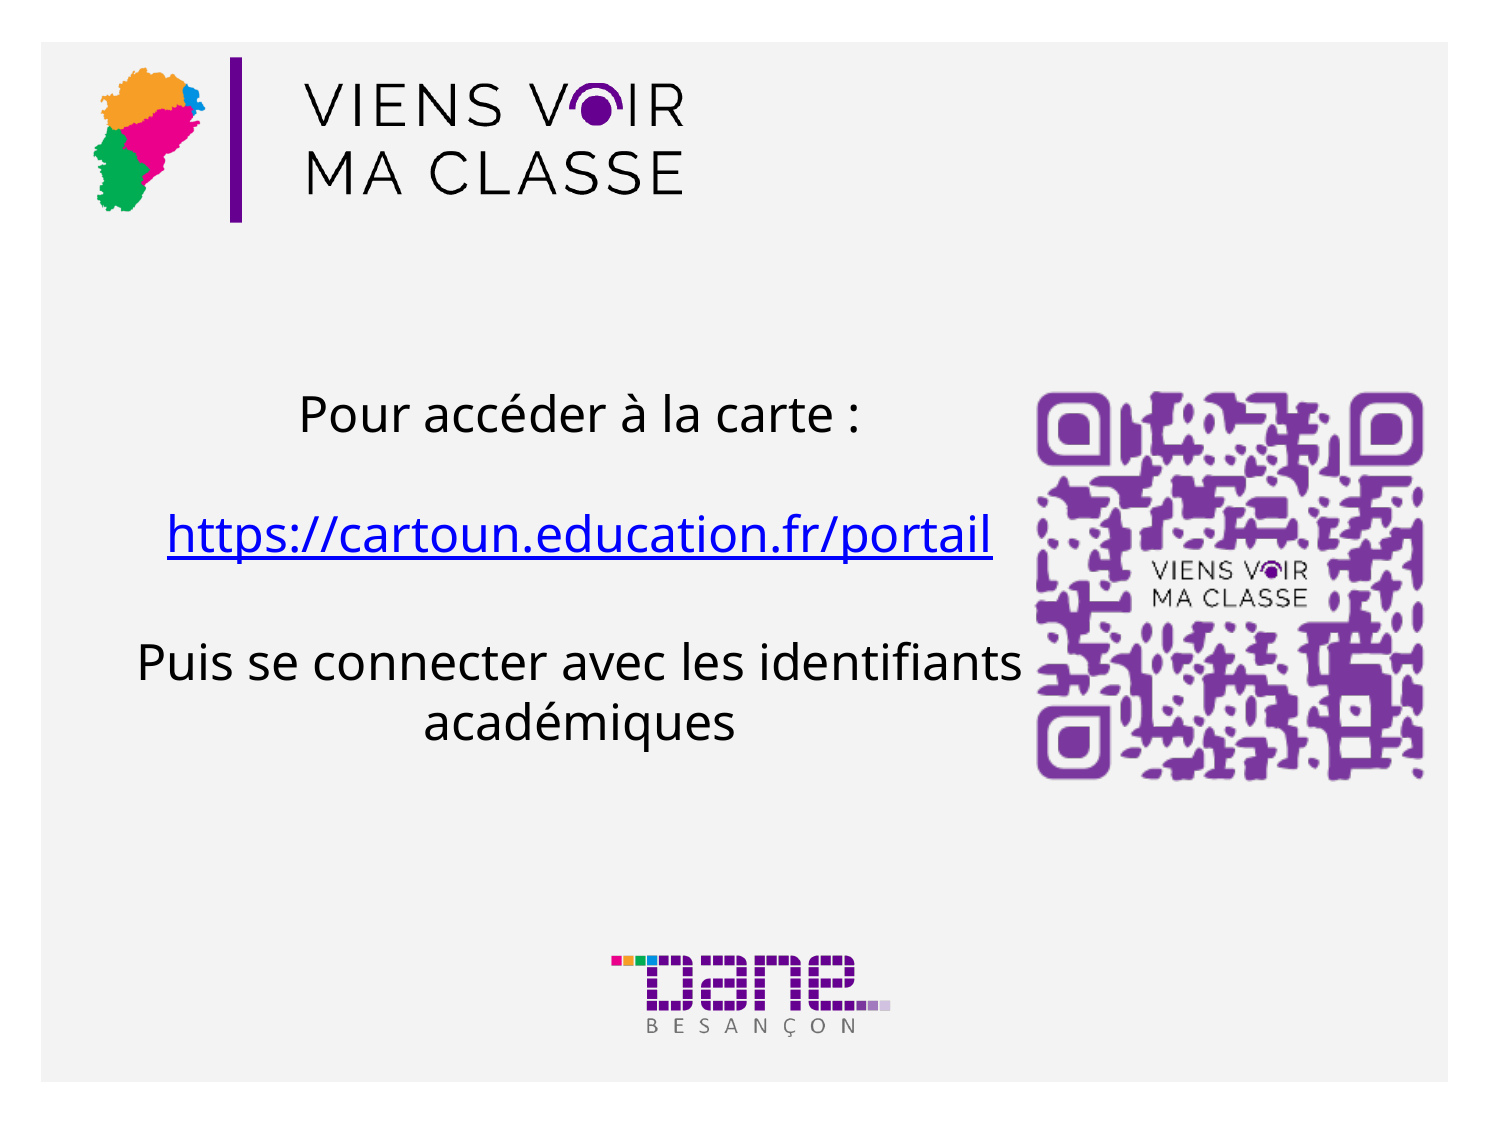

Pour accéder à la carte :
https://cartoun.education.fr/portail
Puis se connecter avec les identifiants académiques